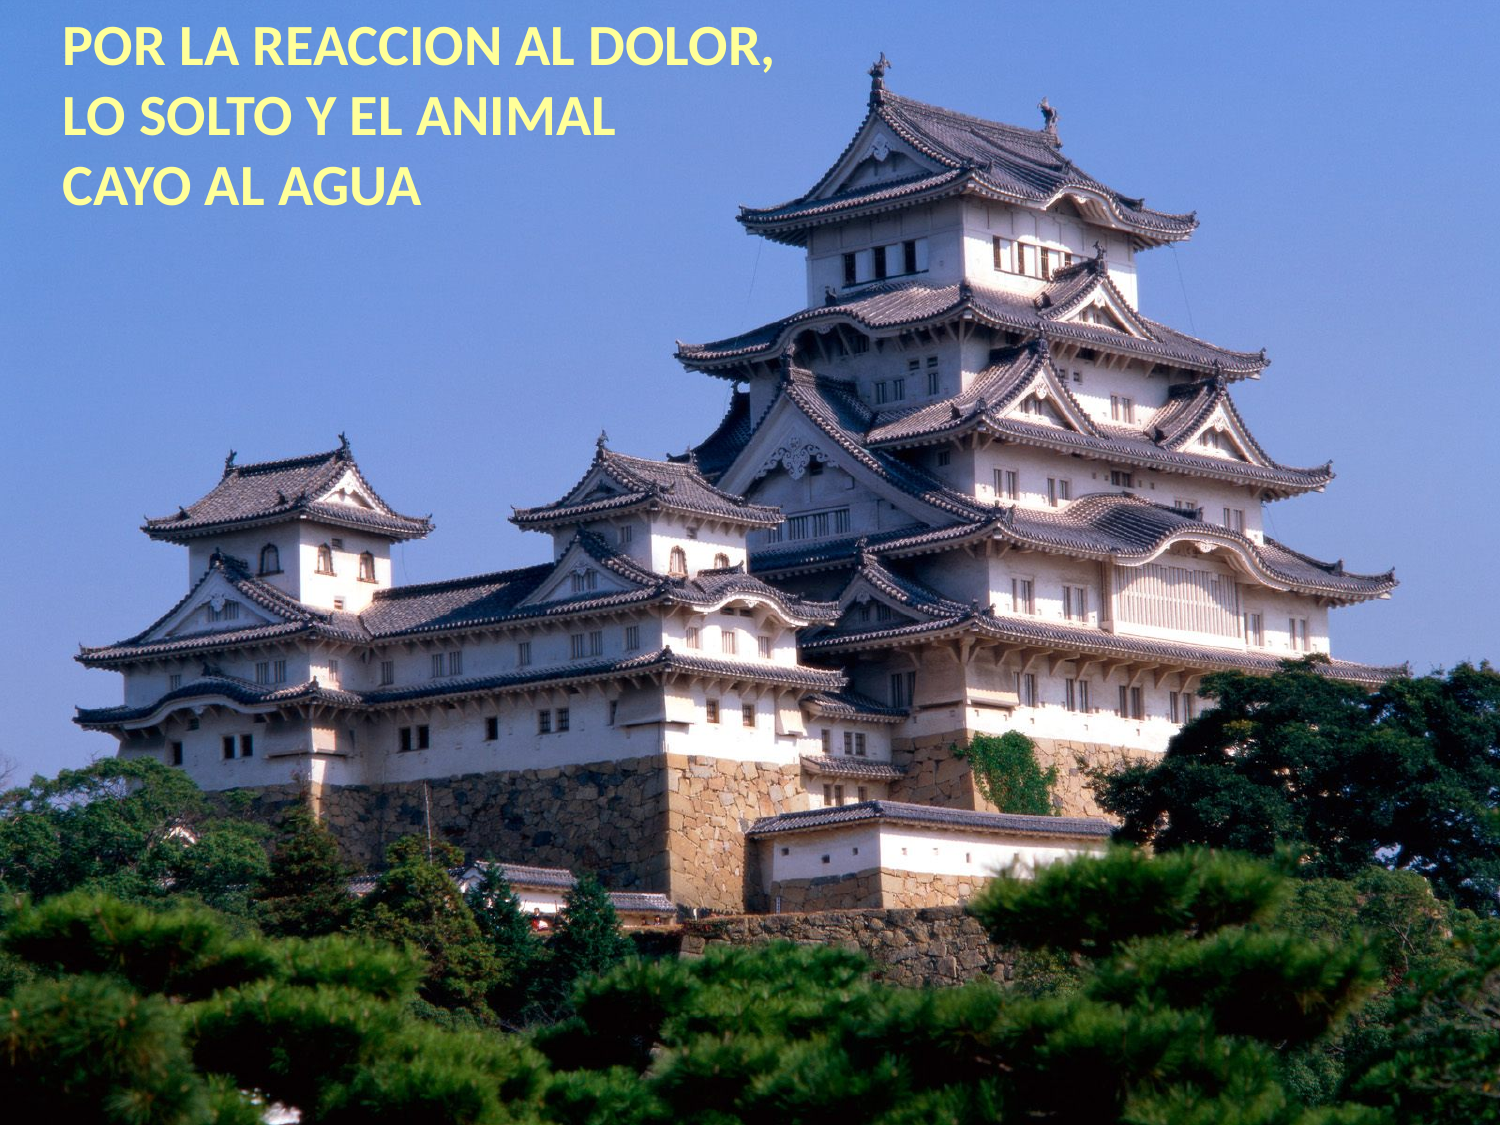

POR LA REACCION AL DOLOR,
LO SOLTO Y EL ANIMAL
CAYO AL AGUA